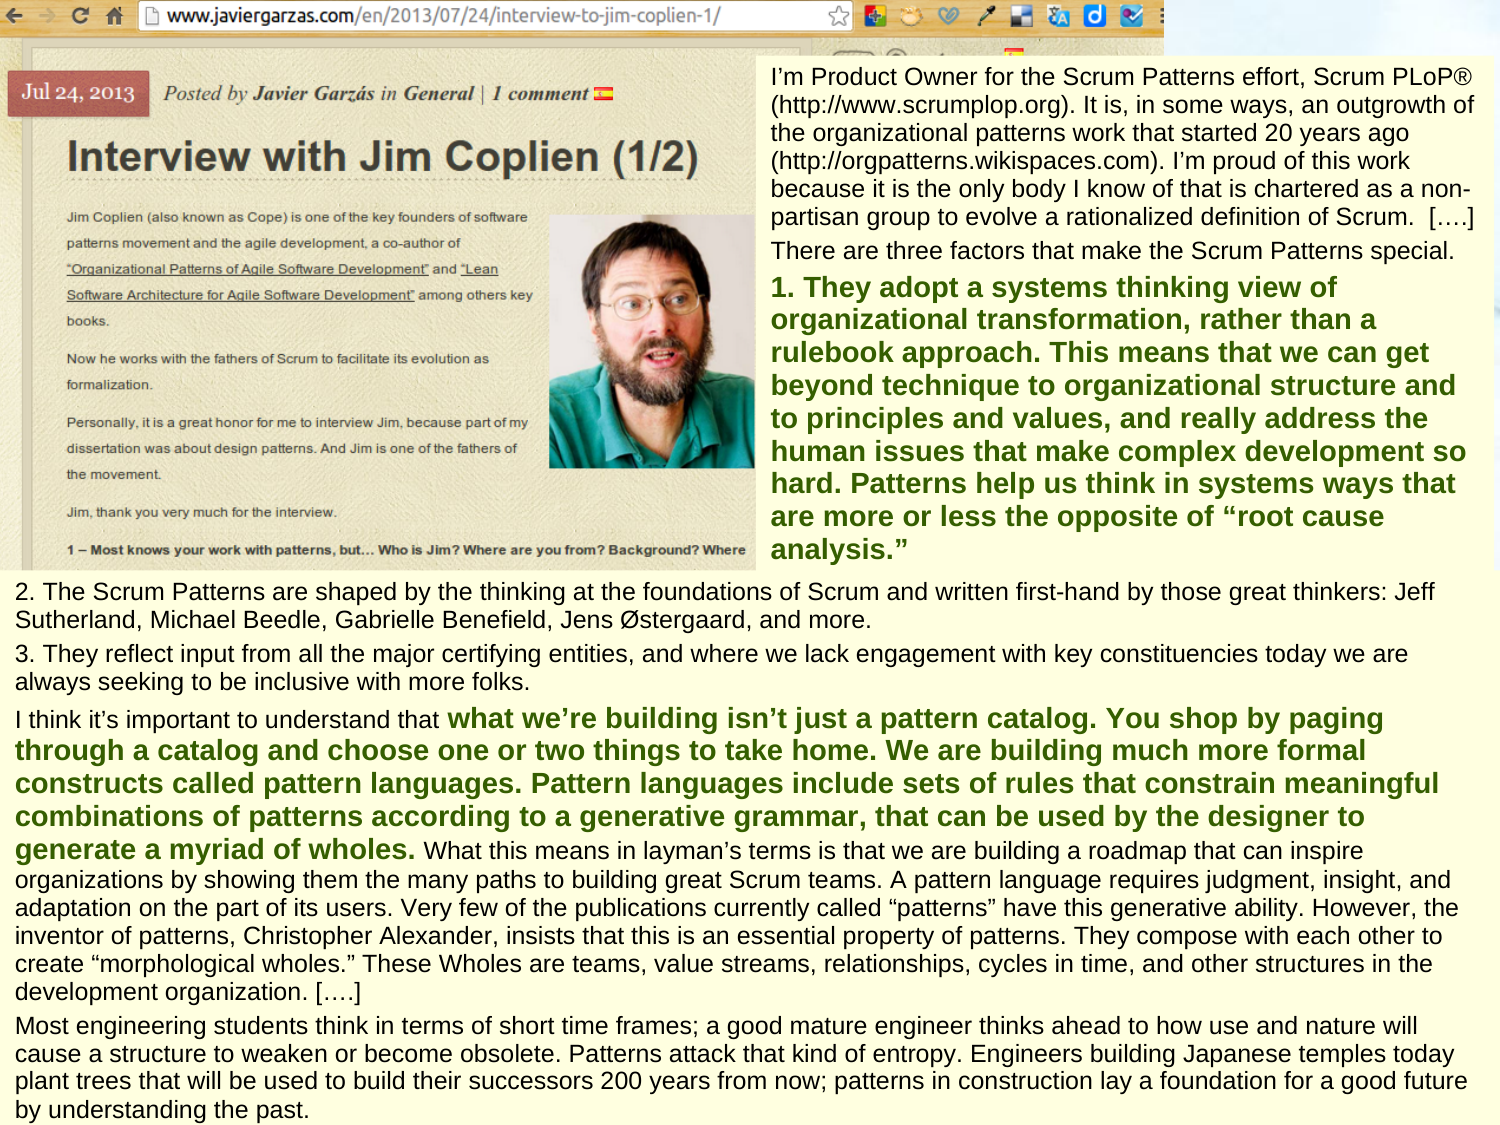

# Javier Garzás interview with Jim Coplien
I’m Product Owner for the Scrum Patterns effort, Scrum PLoP® (http://www.scrumplop.org). It is, in some ways, an outgrowth of the organizational patterns work that started 20 years ago (http://orgpatterns.wikispaces.com). I’m proud of this work because it is the only body I know of that is chartered as a non-partisan group to evolve a rationalized definition of Scrum. [….]
There are three factors that make the Scrum Patterns special.
1. They adopt a systems thinking view of organizational transformation, rather than a rulebook approach. This means that we can get beyond technique to organizational structure and to principles and values, and really address the human issues that make complex development so hard. Patterns help us think in systems ways that are more or less the opposite of “root cause analysis.”
2. The Scrum Patterns are shaped by the thinking at the foundations of Scrum and written first-hand by those great thinkers: Jeff Sutherland, Michael Beedle, Gabrielle Benefield, Jens Østergaard, and more.
3. They reflect input from all the major certifying entities, and where we lack engagement with key constituencies today we are always seeking to be inclusive with more folks.
I think it’s important to understand that what we’re building isn’t just a pattern catalog. You shop by paging through a catalog and choose one or two things to take home. We are building much more formal constructs called pattern languages. Pattern languages include sets of rules that constrain meaningful combinations of patterns according to a generative grammar, that can be used by the designer to generate a myriad of wholes. What this means in layman’s terms is that we are building a roadmap that can inspire organizations by showing them the many paths to building great Scrum teams. A pattern language requires judgment, insight, and adaptation on the part of its users. Very few of the publications currently called “patterns” have this generative ability. However, the inventor of patterns, Christopher Alexander, insists that this is an essential property of patterns. They compose with each other to create “morphological wholes.” These Wholes are teams, value streams, relationships, cycles in time, and other structures in the development organization. [….]
Most engineering students think in terms of short time frames; a good mature engineer thinks ahead to how use and nature will cause a structure to weaken or become obsolete. Patterns attack that kind of entropy. Engineers building Japanese temples today plant trees that will be used to build their successors 200 years from now; patterns in construction lay a foundation for a good future by understanding the past.
Source: http://www.javiergarzas.com/en/2013/07/24/interview-to-jim-coplien-1/
Collaboration on a Pattern Language for Service Systems
January 2014
32